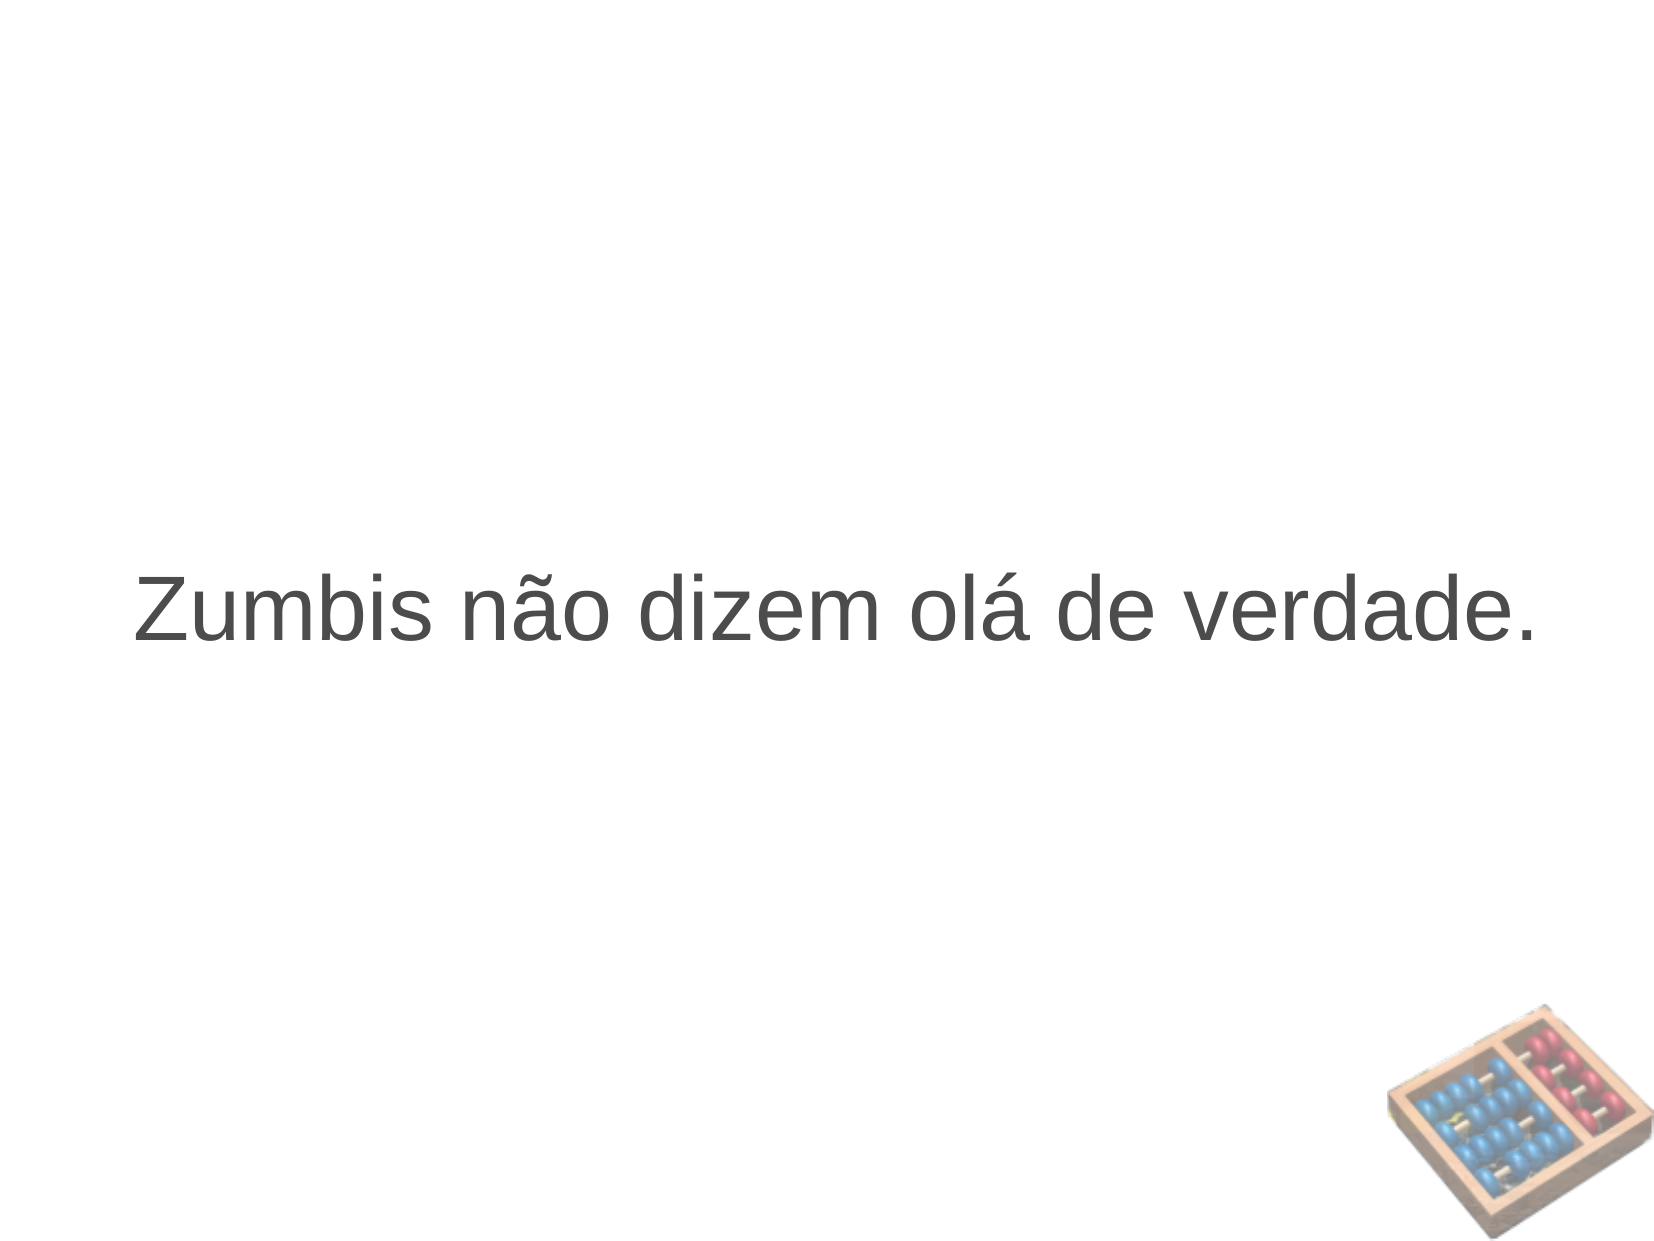

# Zumbis não dizem olá de verdade.